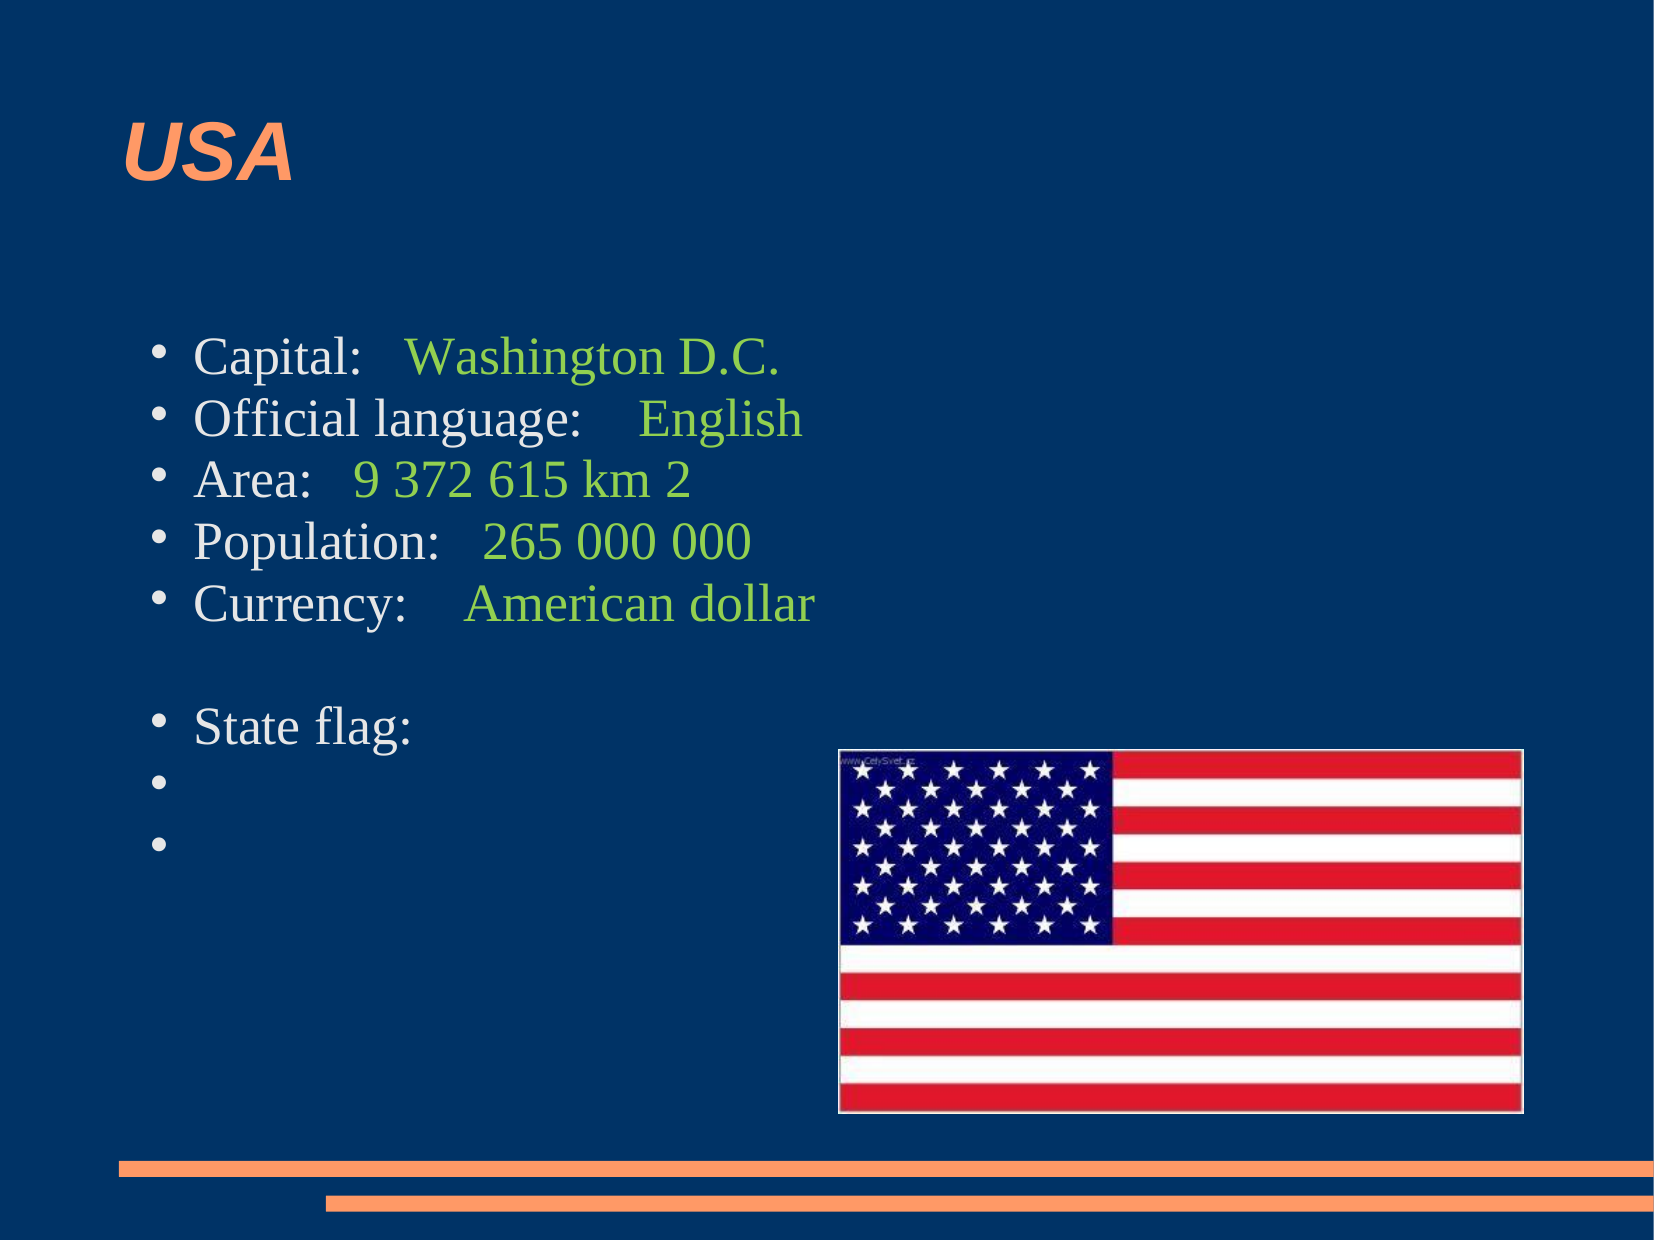

# USA
Capital: Washington D.C.
Official language: English
Area: 9 372 615 km 2
Population: 265 000 000
Currency: American dollar
State flag: